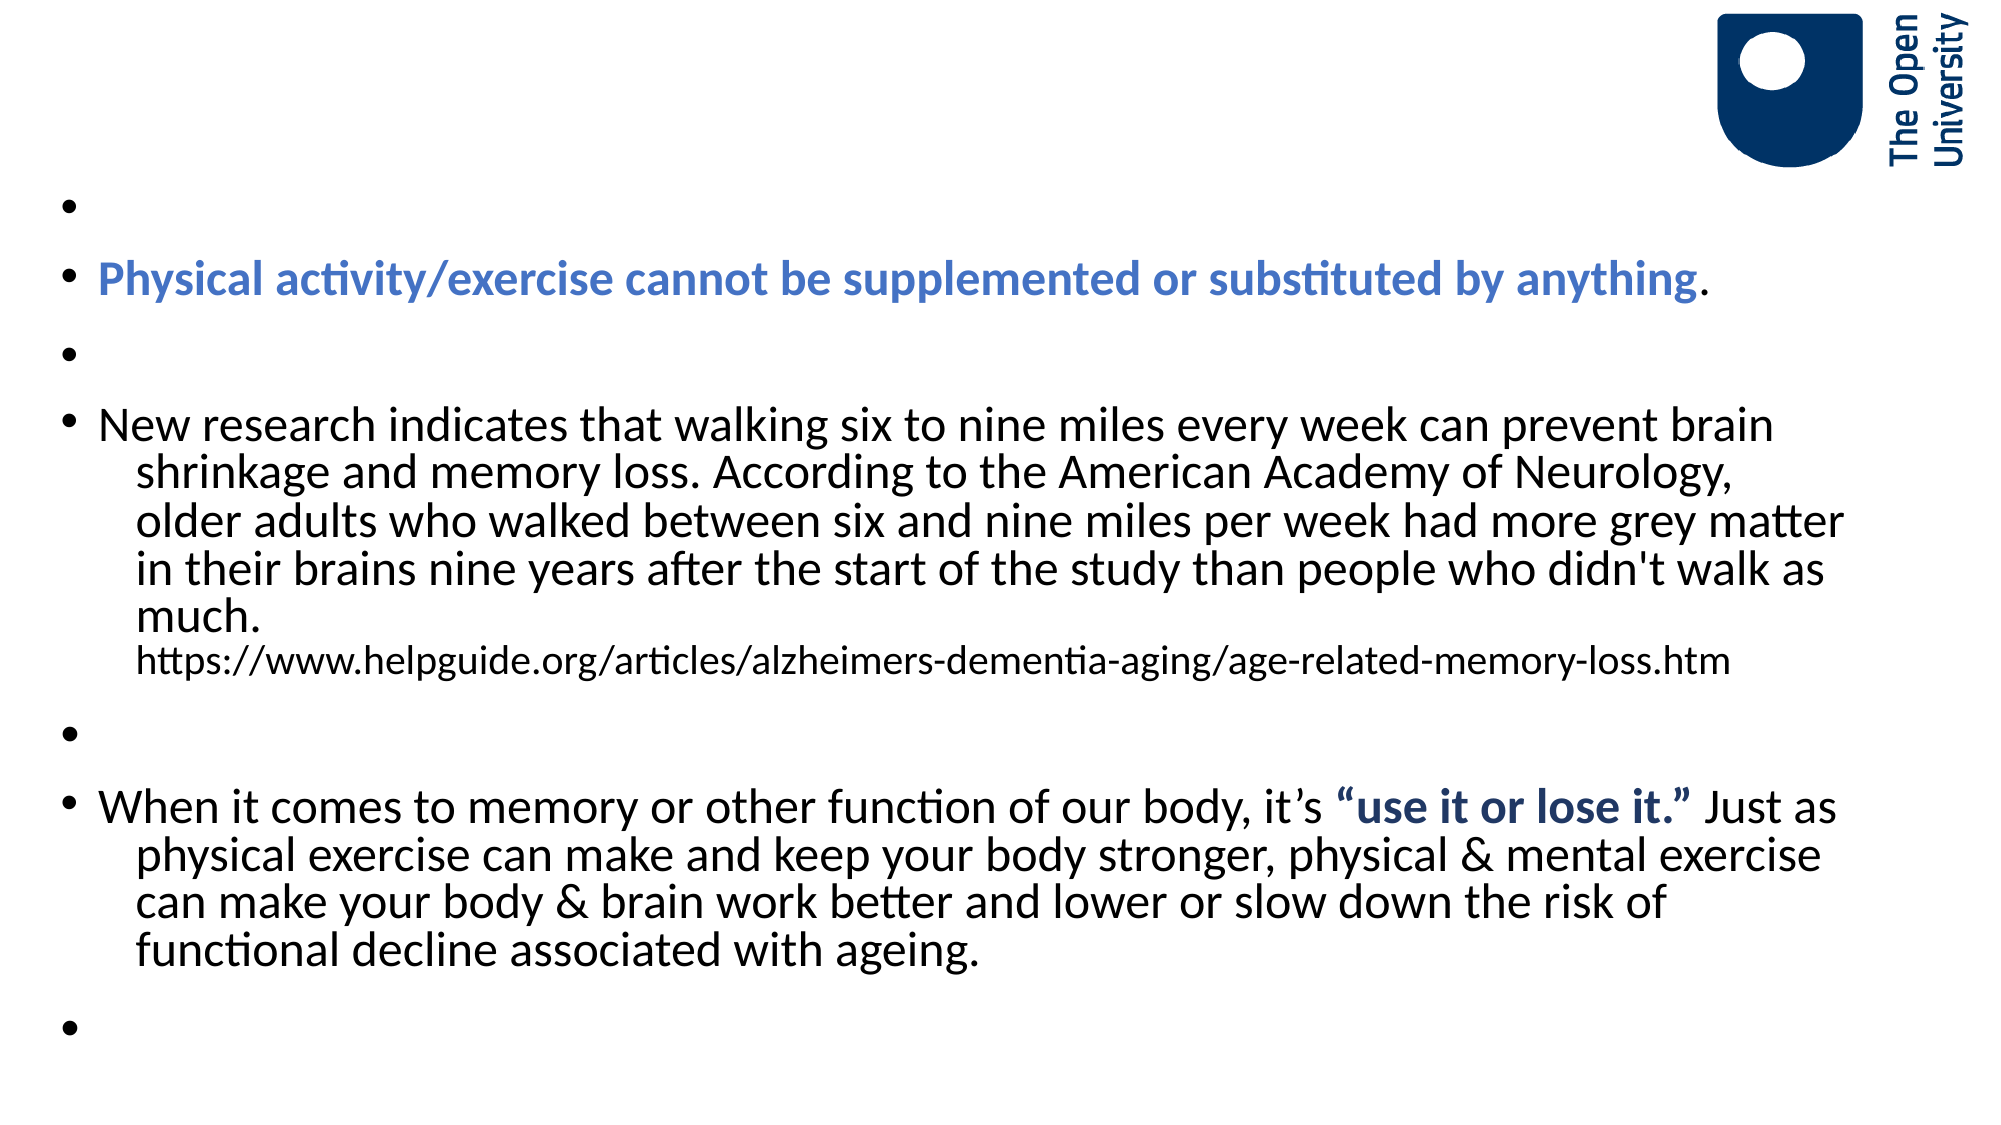

# Physical activity/exercise cannot be supplemented or substituted by anything.
New research indicates that walking six to nine miles every week can prevent brain shrinkage and memory loss. According to the American Academy of Neurology, older adults who walked between six and nine miles per week had more grey matter in their brains nine years after the start of the study than people who didn't walk as much. https://www.helpguide.org/articles/alzheimers-dementia-aging/age-related-memory-loss.htm
When it comes to memory or other function of our body, it’s “use it or lose it.” Just as physical exercise can make and keep your body stronger, physical & mental exercise can make your body & brain work better and lower or slow down the risk of functional decline associated with ageing.